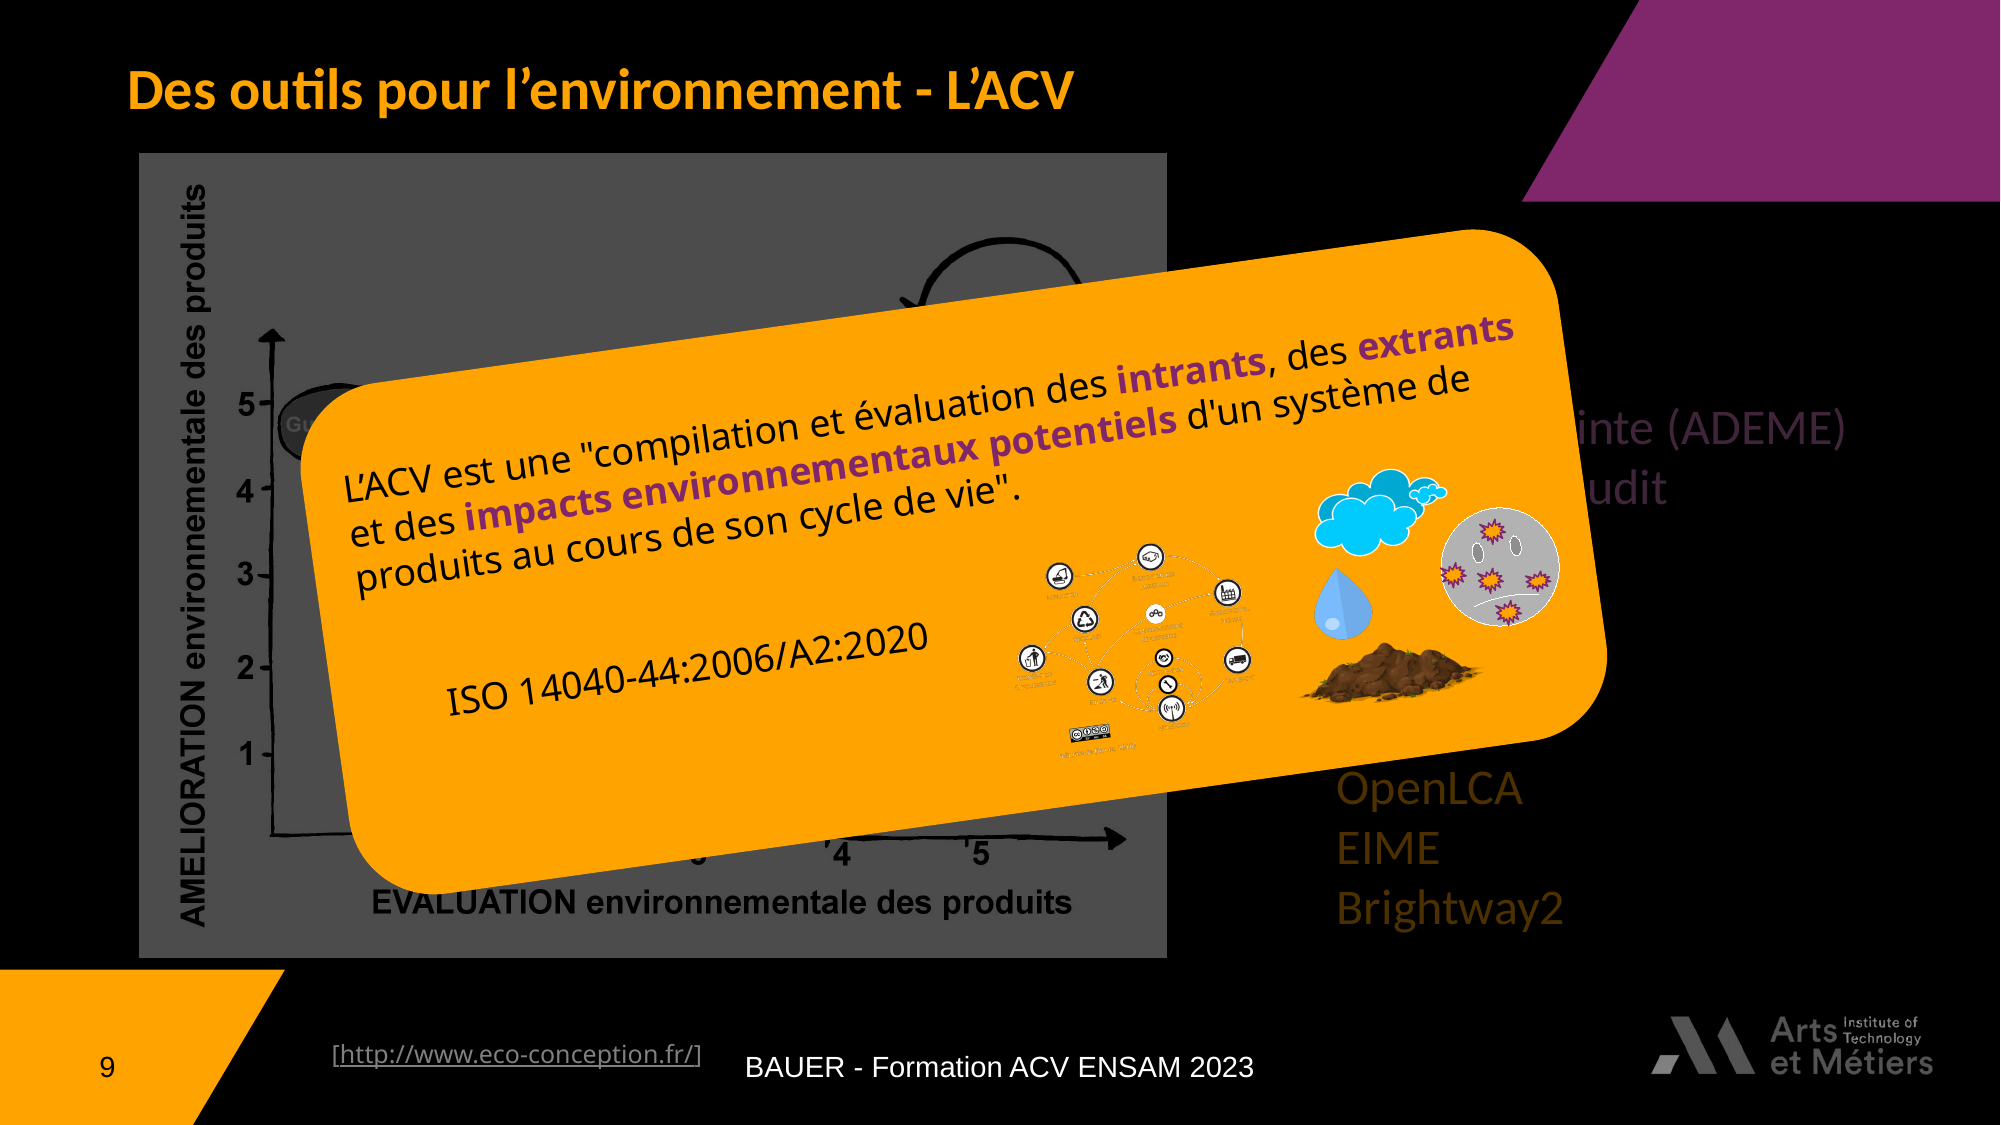

# Des outils pour l’environnement - L’ACV
?
L’ACV est une "compilation et évaluation des intrants, des extrants et des impacts environnementaux potentiels d'un système de produits au cours de son cycle de vie".
	ISO 14040-44:2006/A2:2020
Base empreinte (ADEME)
Granta ecoAudit
Simapro
Gabi
OpenLCA
EIME
Brightway2
[http://www.eco-conception.fr/]